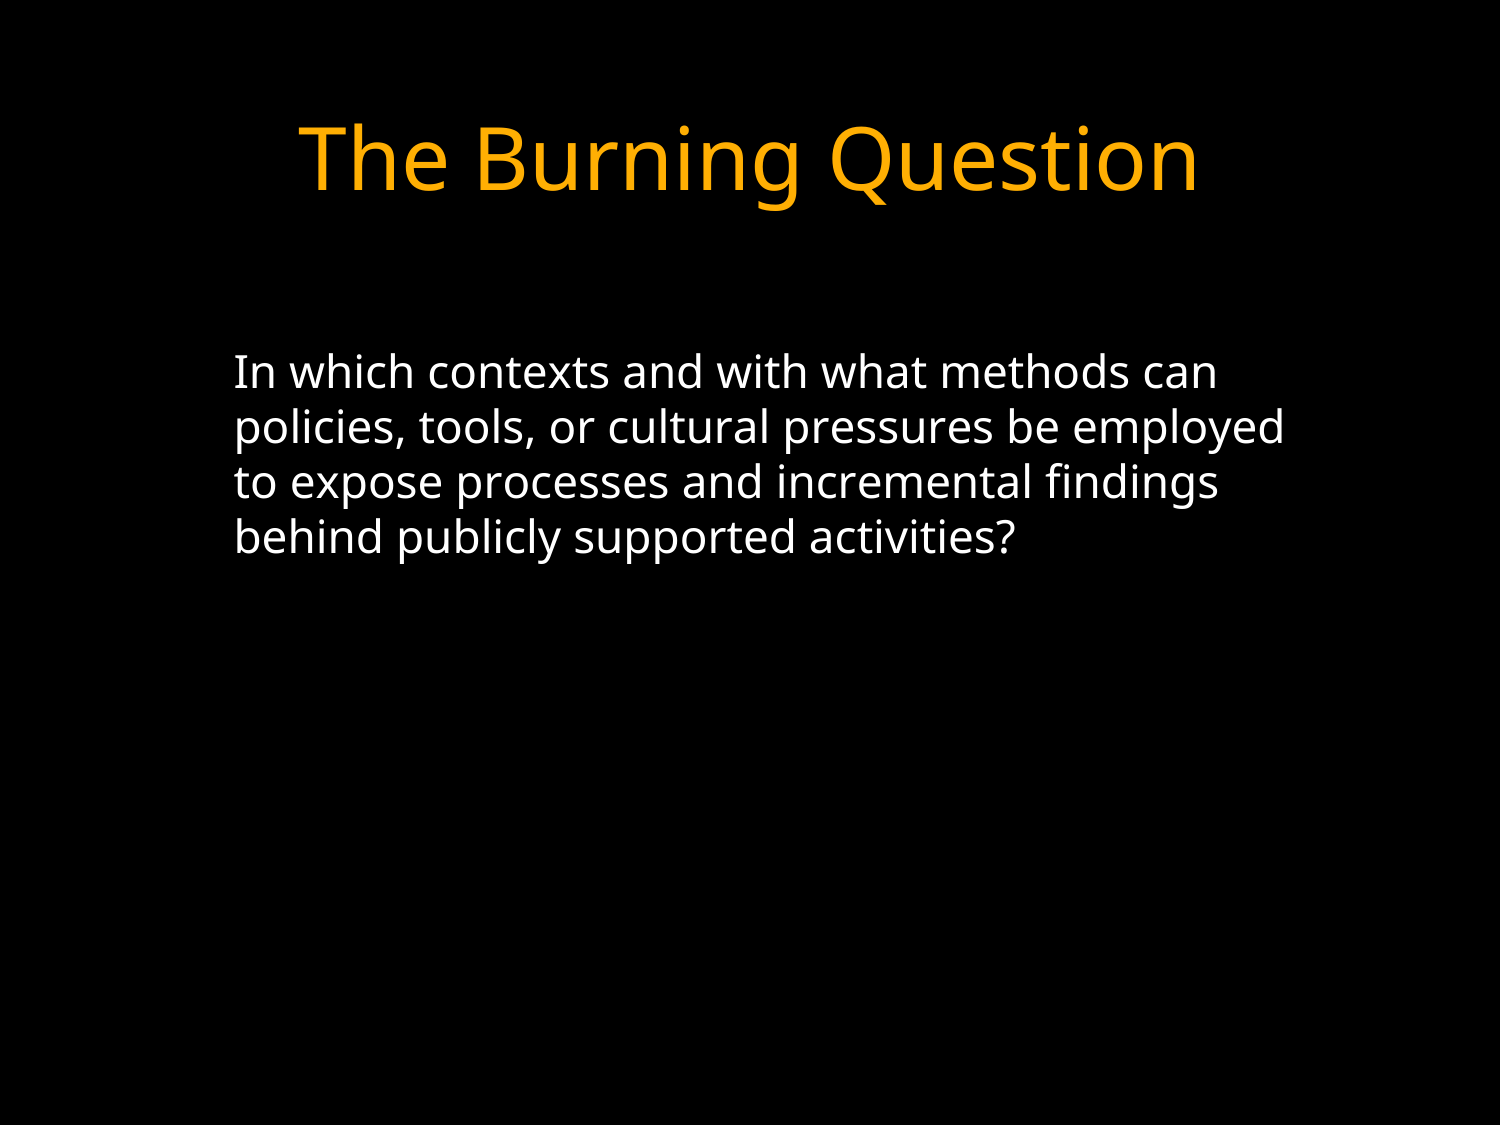

# The Burning Question
	In which contexts and with what methods can policies, tools, or cultural pressures be employed to expose processes and incremental findings behind publicly supported activities?